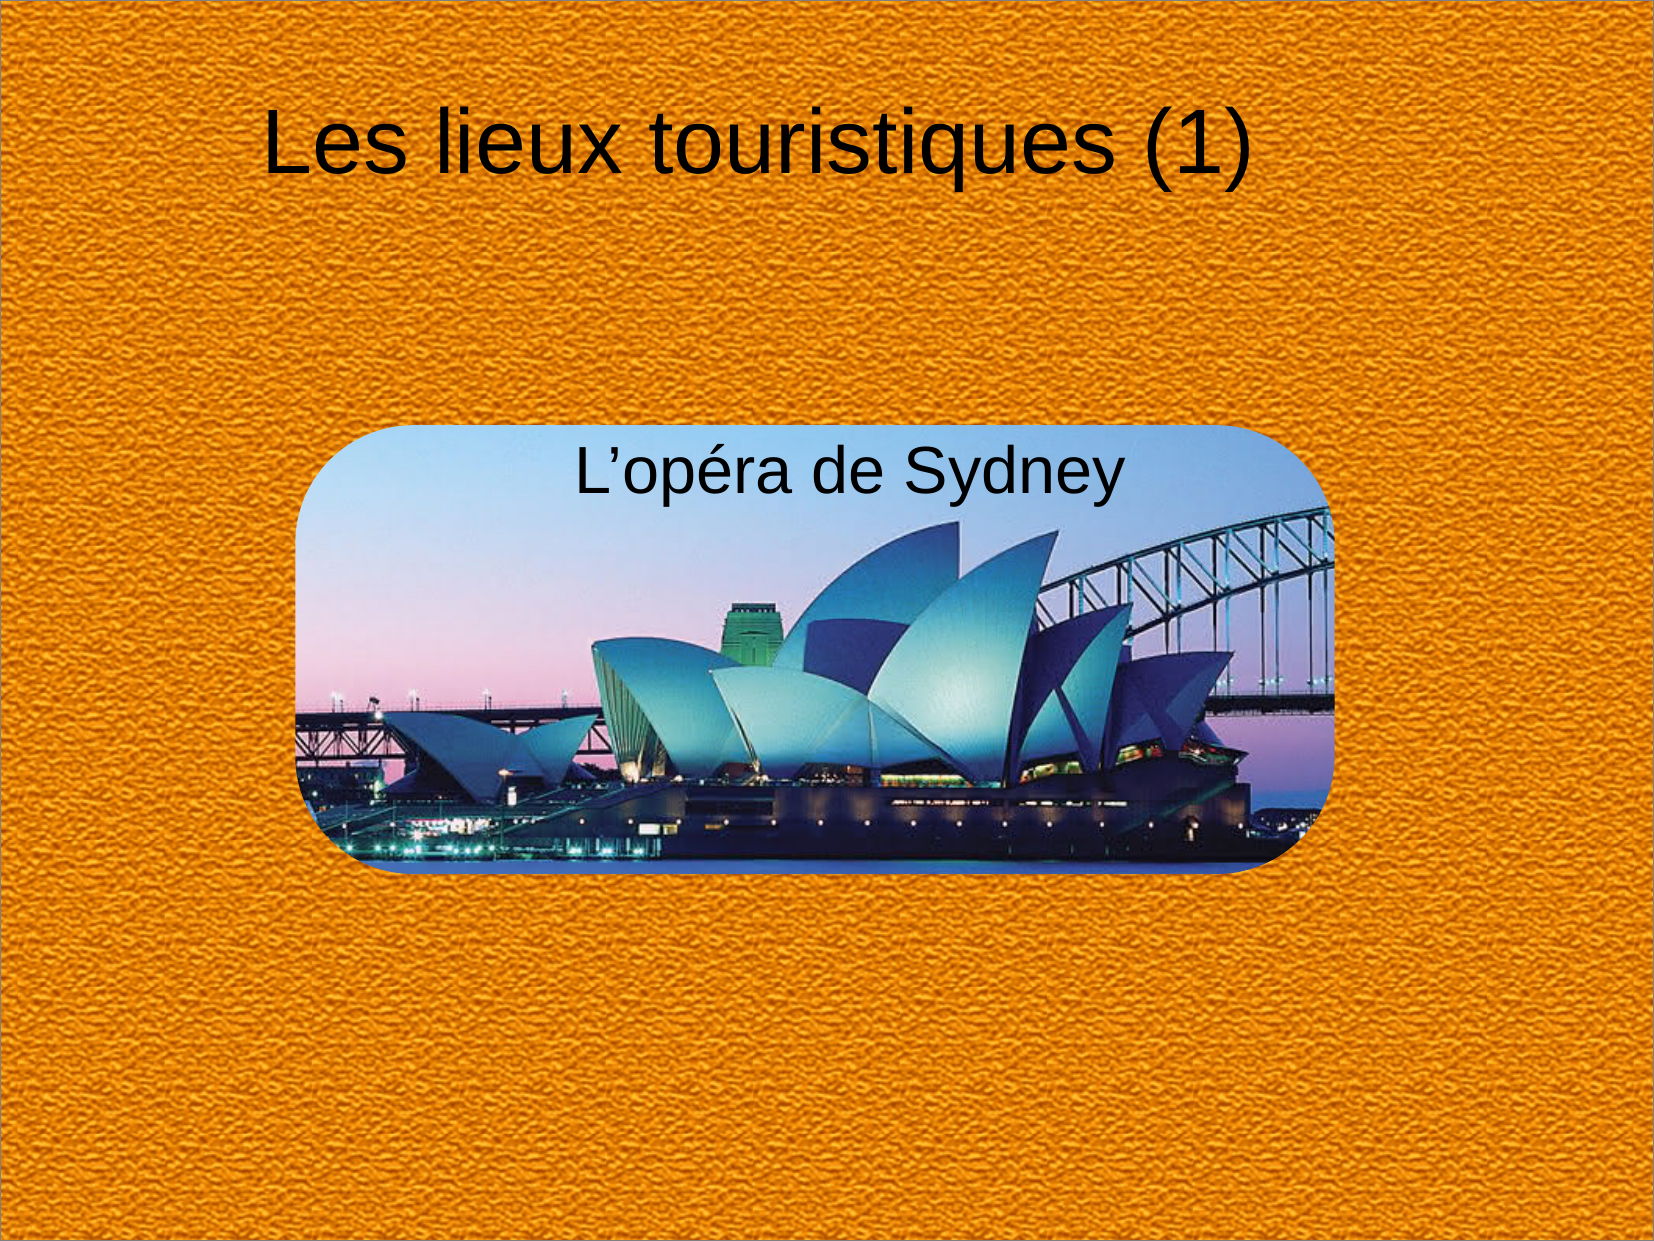

Les lieux touristiques (1)
# Les lieux touristiques (1)
L’opéra de Sydney
L’opéra de Sydney